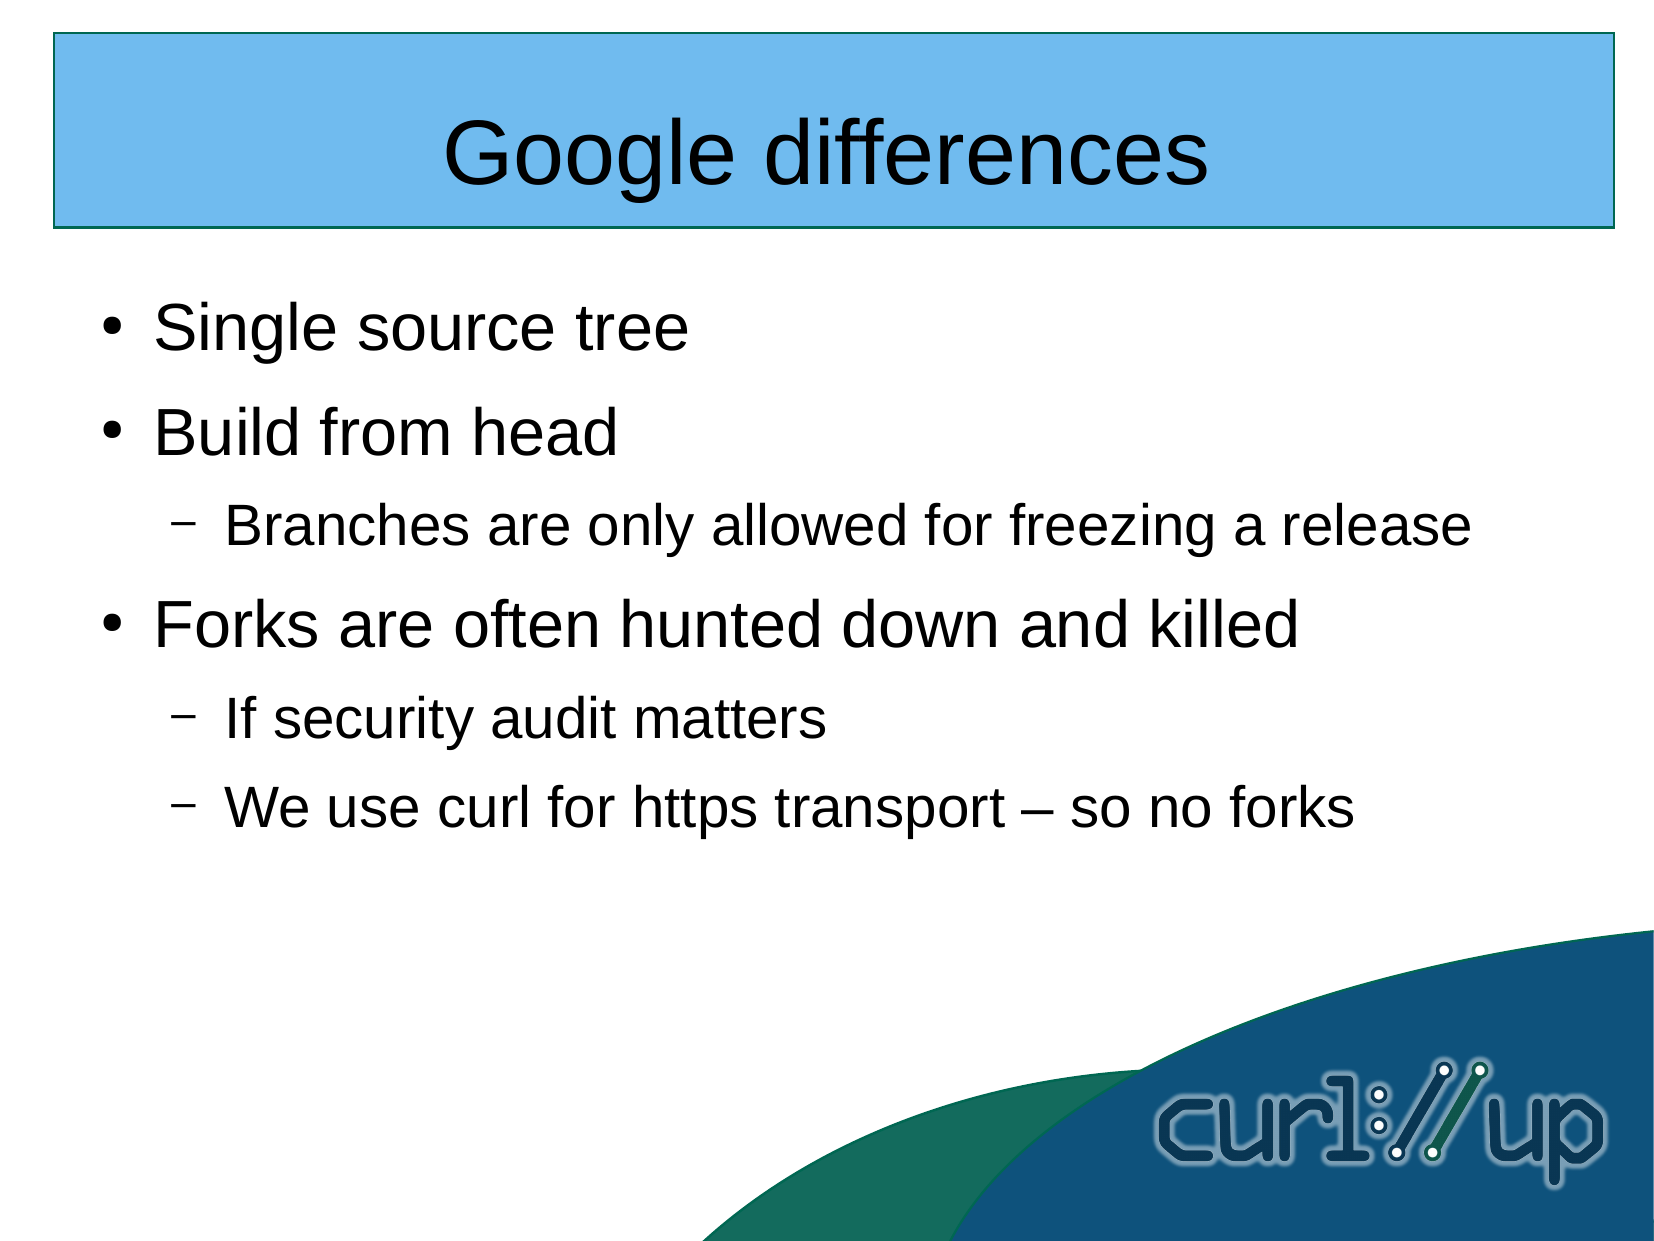

# Google differences
Single source tree
Build from head
Branches are only allowed for freezing a release
Forks are often hunted down and killed
If security audit matters
We use curl for https transport – so no forks